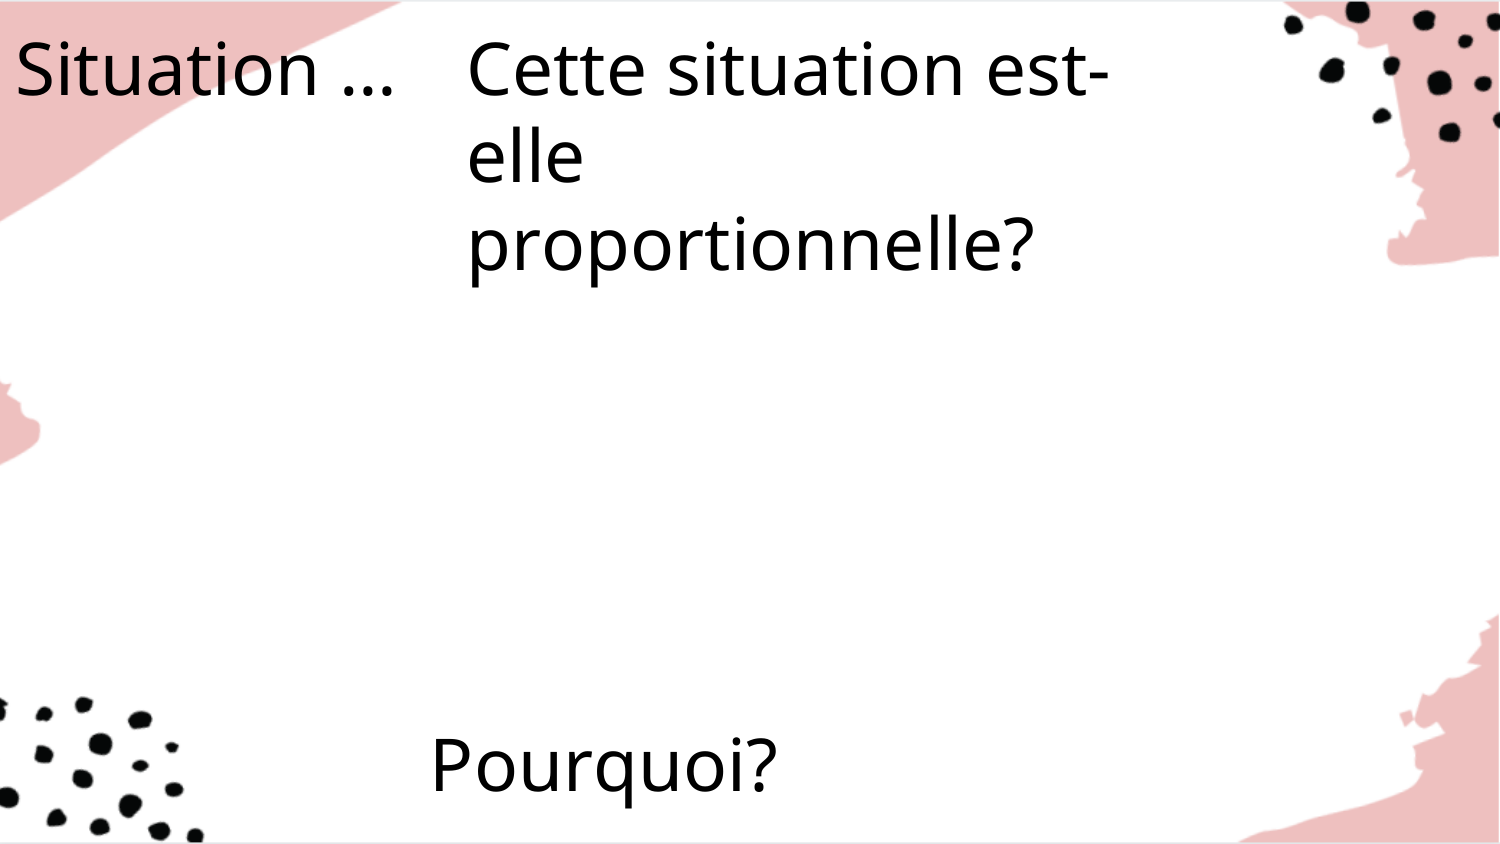

Situation …
Cette situation est-elle proportionnelle?
Pourquoi?